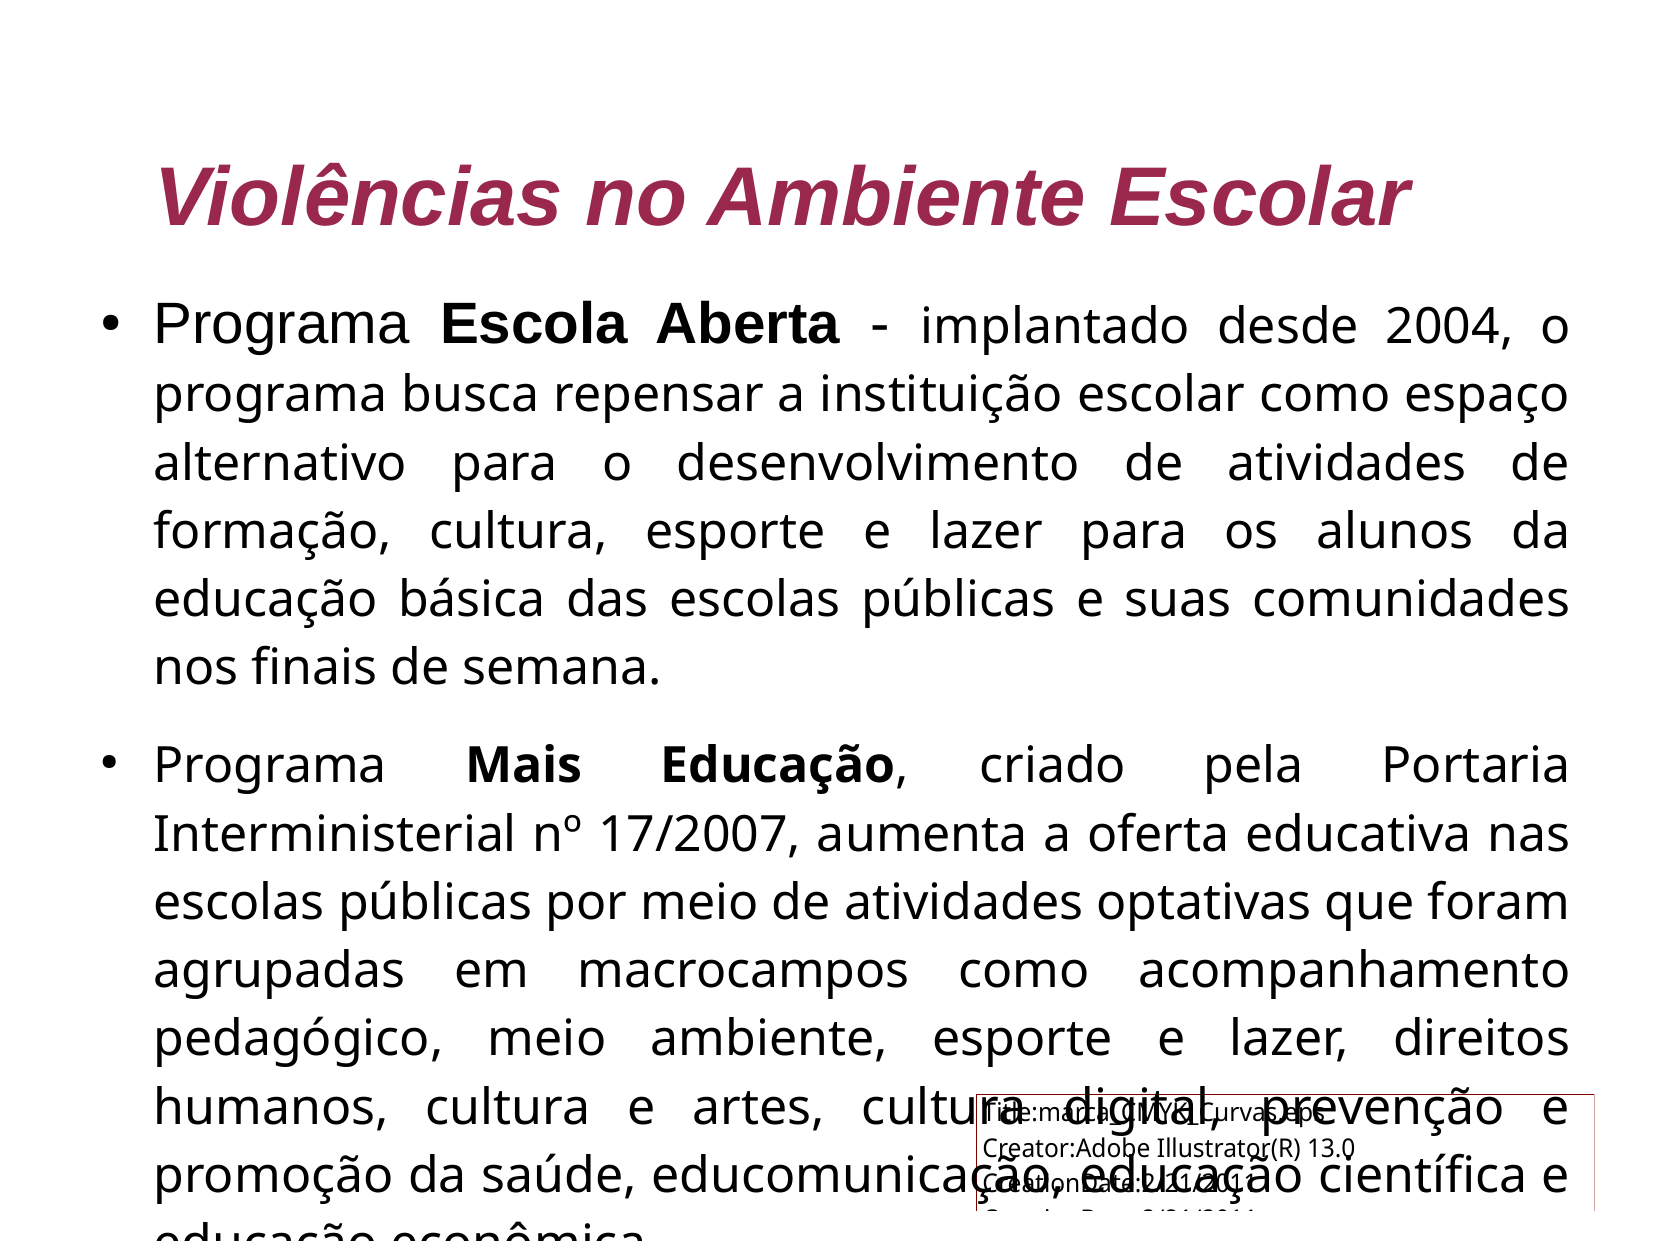

# Violências no Ambiente Escolar
Programa Escola Aberta - implantado desde 2004, o programa busca repensar a instituição escolar como espaço alternativo para o desenvolvimento de atividades de formação, cultura, esporte e lazer para os alunos da educação básica das escolas públicas e suas comunidades nos finais de semana.
Programa Mais Educação, criado pela Portaria Interministerial nº 17/2007, aumenta a oferta educativa nas escolas públicas por meio de atividades optativas que foram agrupadas em macrocampos como acompanhamento pedagógico, meio ambiente, esporte e lazer, direitos humanos, cultura e artes, cultura digital, prevenção e promoção da saúde, educomunicação, educação científica e educação econômica.